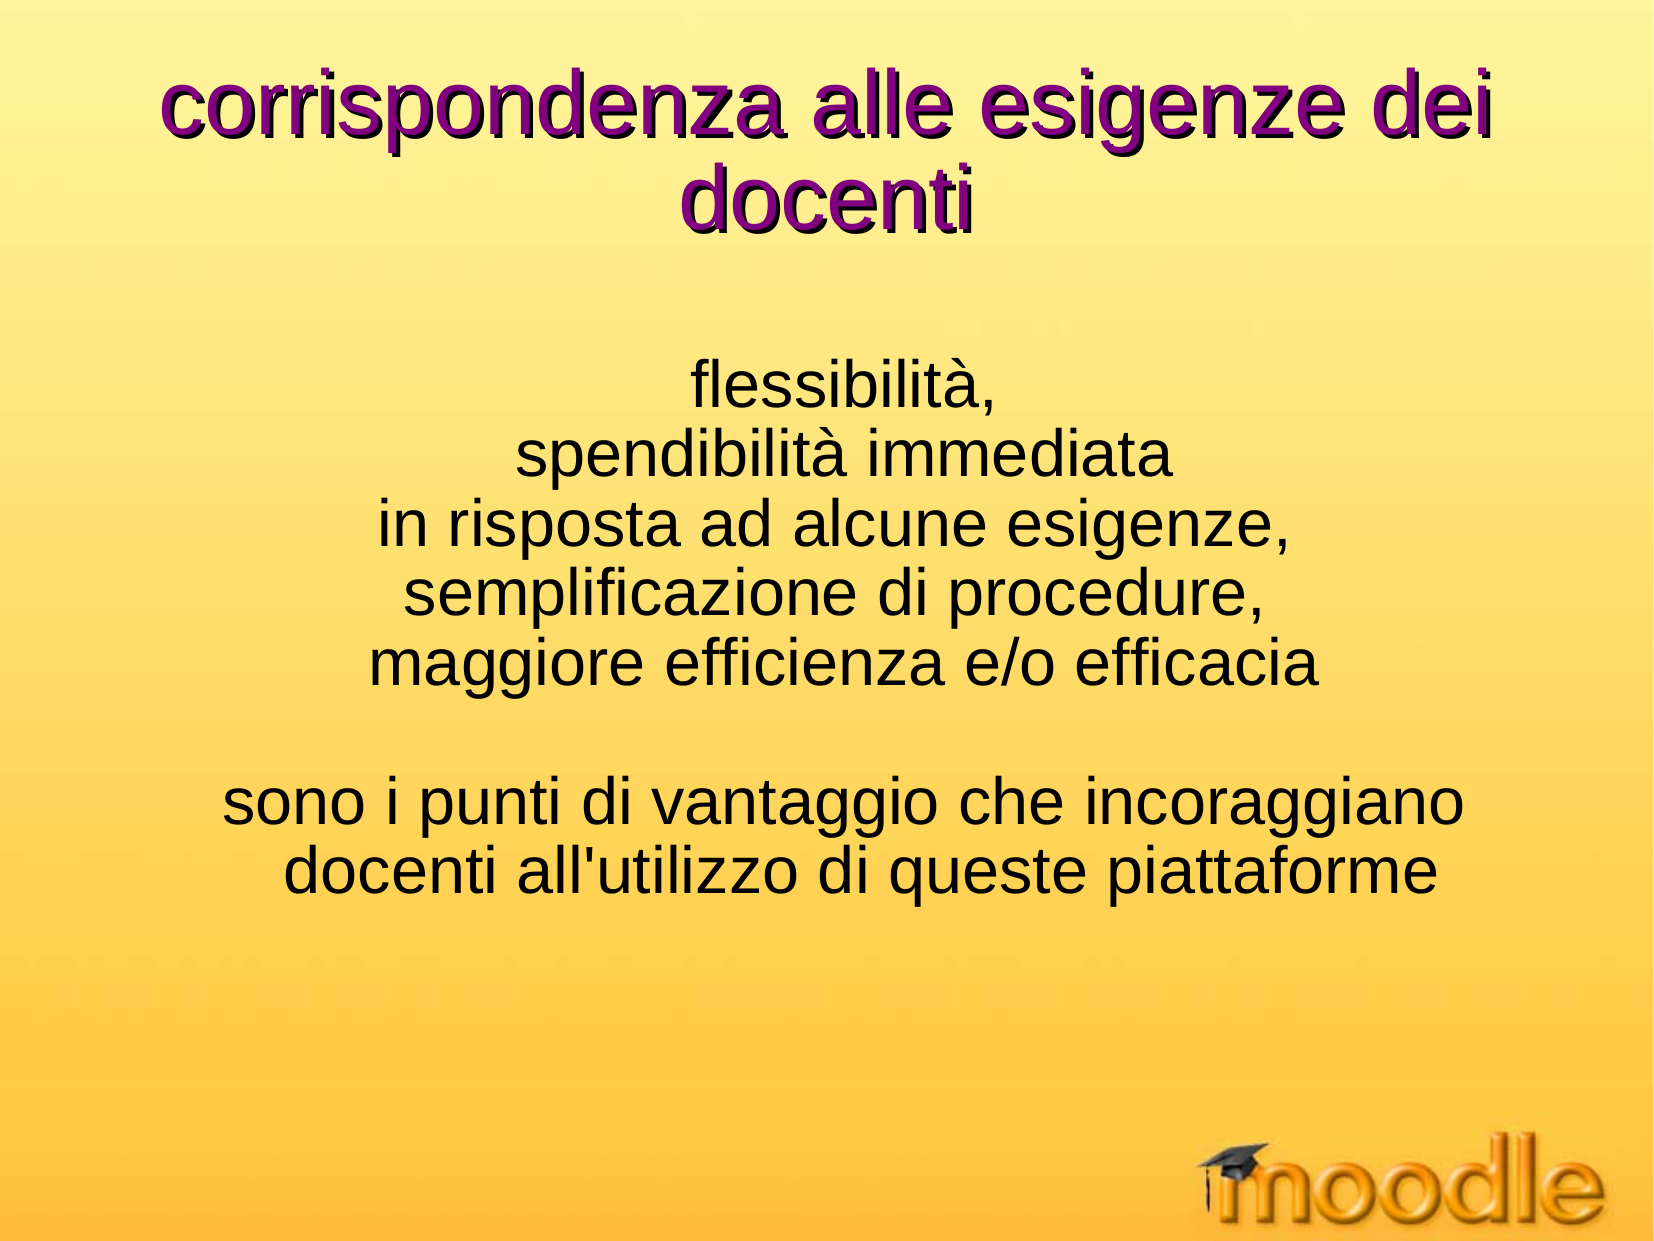

# corrispondenza alle esigenze dei docenti
 flessibilità,
spendibilità immediata
in risposta ad alcune esigenze,
semplificazione di procedure,
maggiore efficienza e/o efficacia
sono i punti di vantaggio che incoraggiano docenti all'utilizzo di queste piattaforme